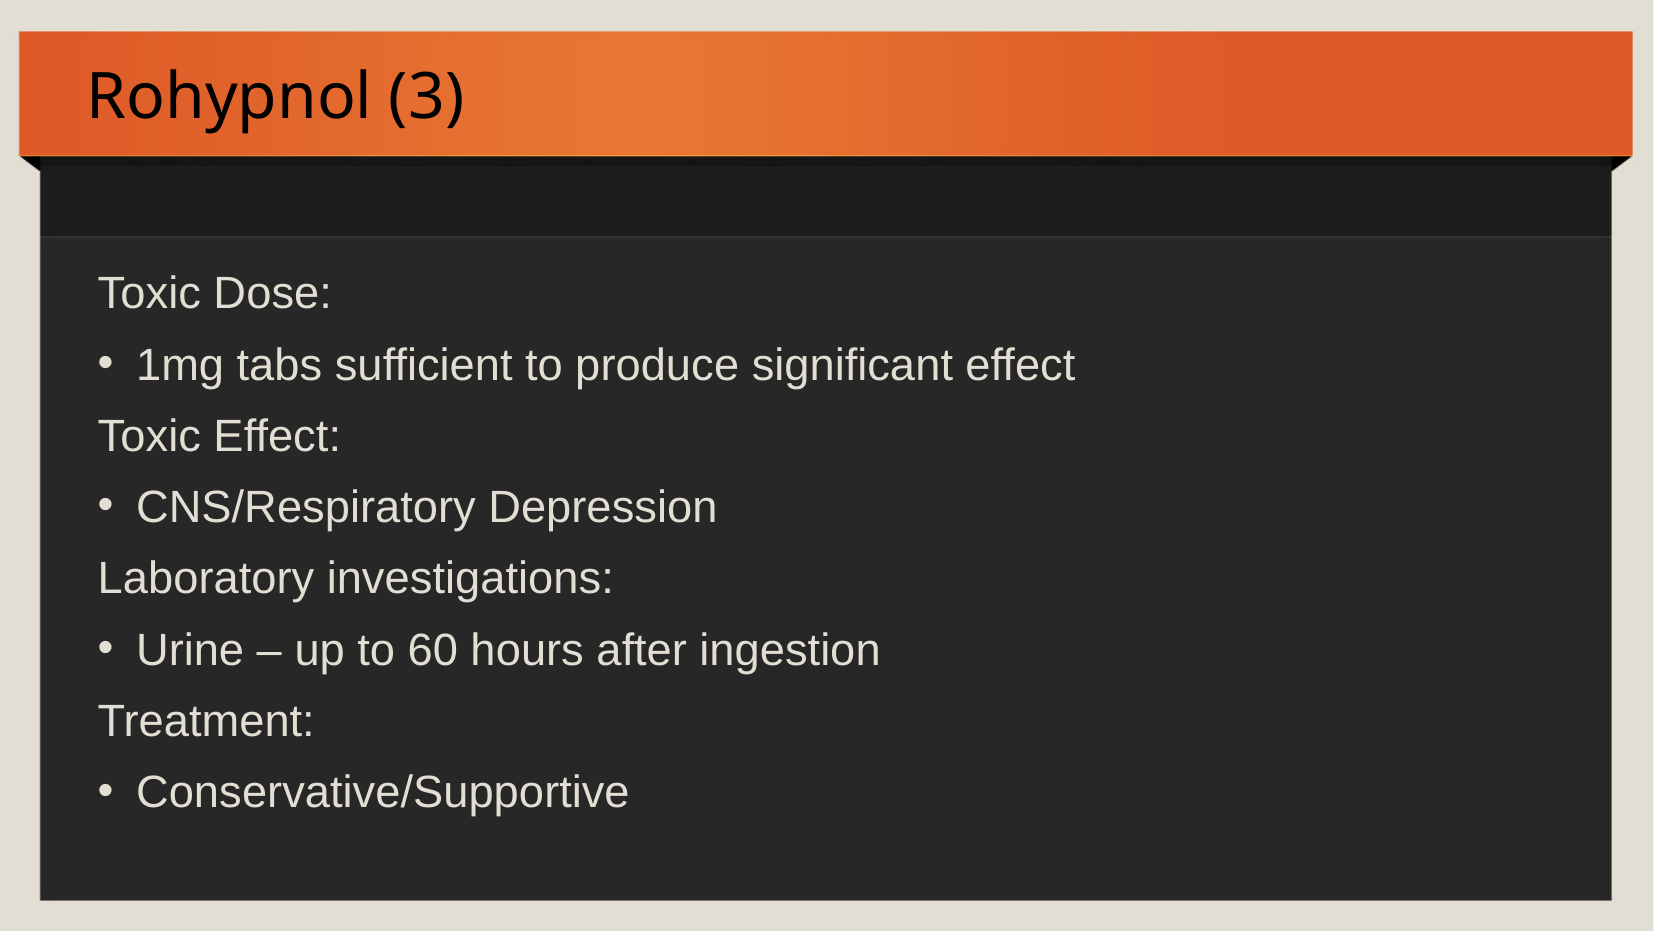

# Rohypnol (3)
Toxic Dose:
1mg tabs sufficient to produce significant effect
Toxic Effect:
CNS/Respiratory Depression
Laboratory investigations:
Urine – up to 60 hours after ingestion
Treatment:
Conservative/Supportive